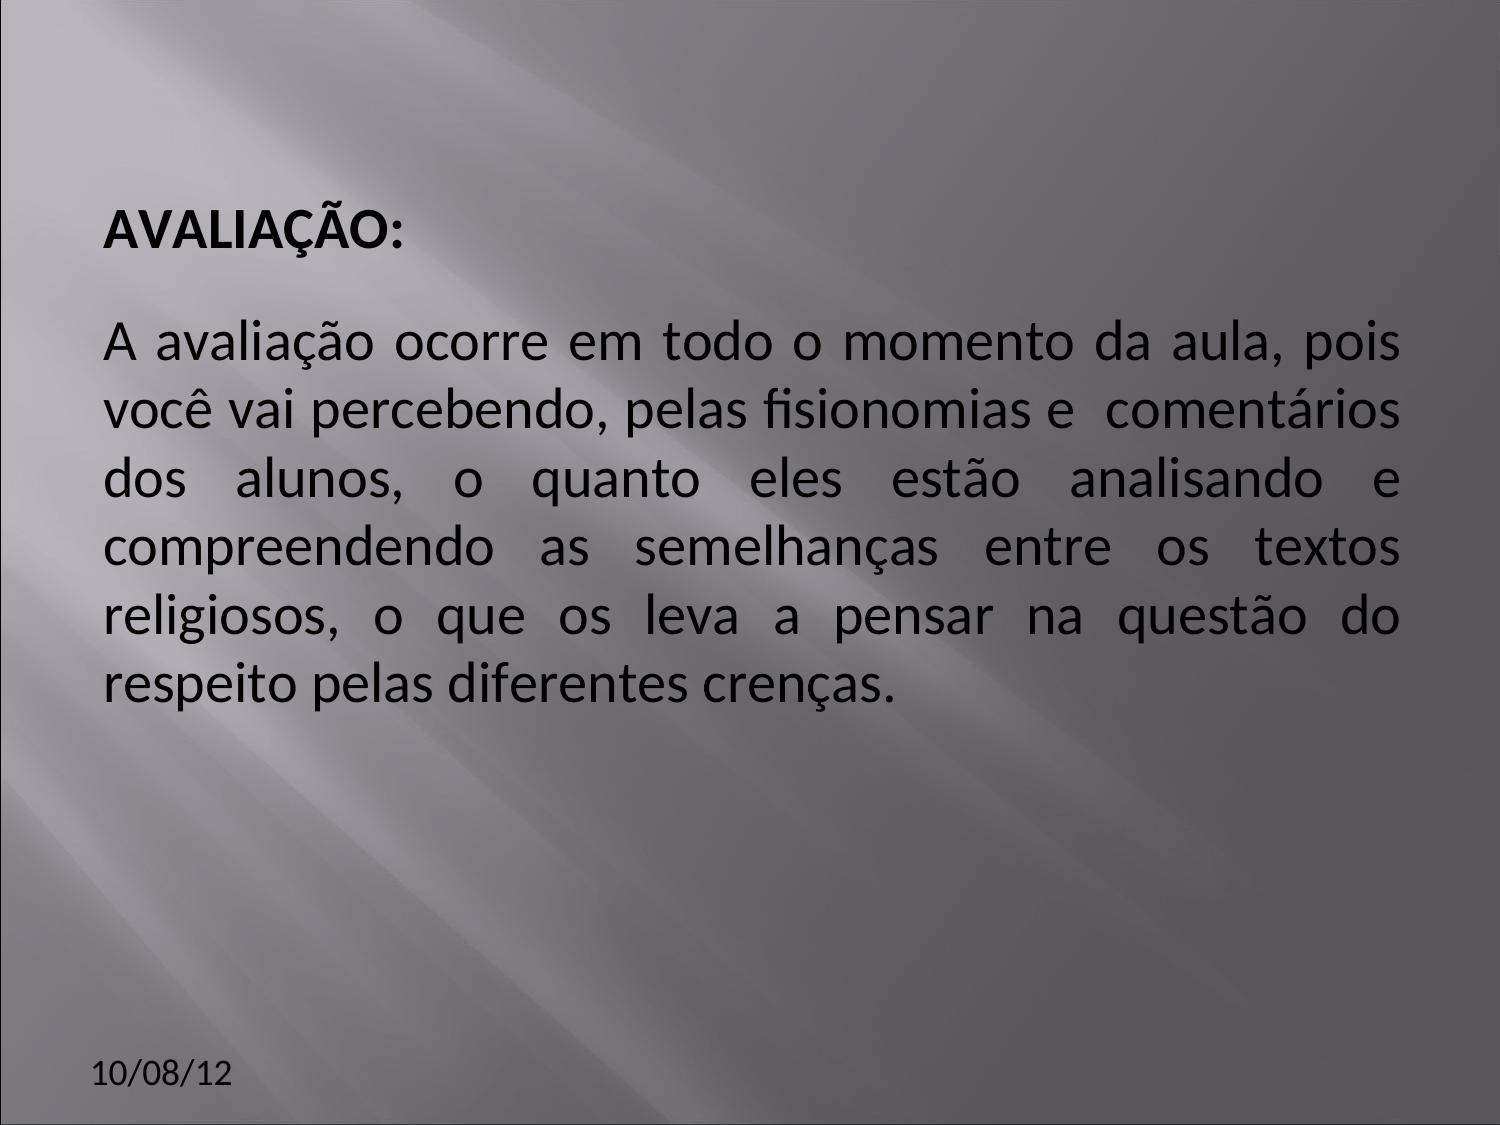

AVALIAÇÃO:
A avaliação ocorre em todo o momento da aula, pois você vai percebendo, pelas fisionomias e comentários dos alunos, o quanto eles estão analisando e compreendendo as semelhanças entre os textos religiosos, o que os leva a pensar na questão do respeito pelas diferentes crenças.
10/08/12